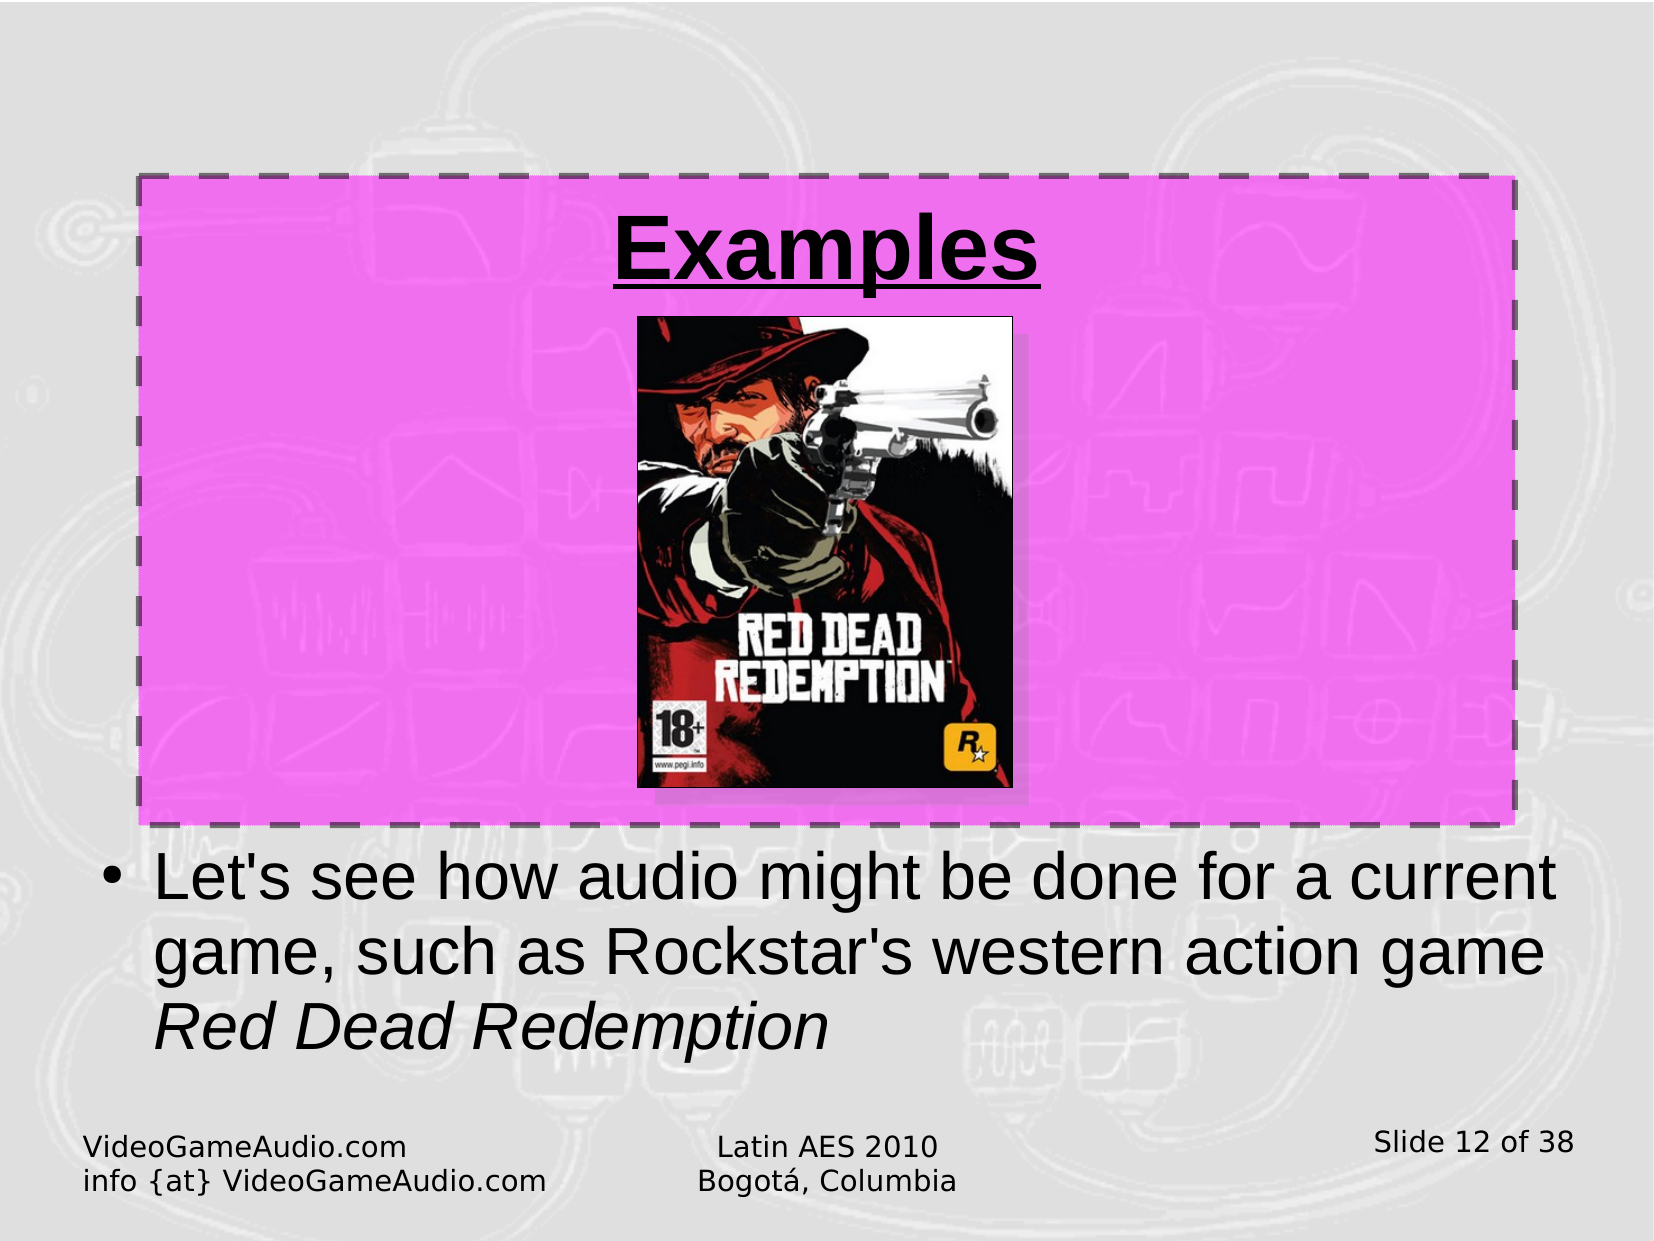

# Examples
Let's see how audio might be done for a current game, such as Rockstar's western action game Red Dead Redemption
12